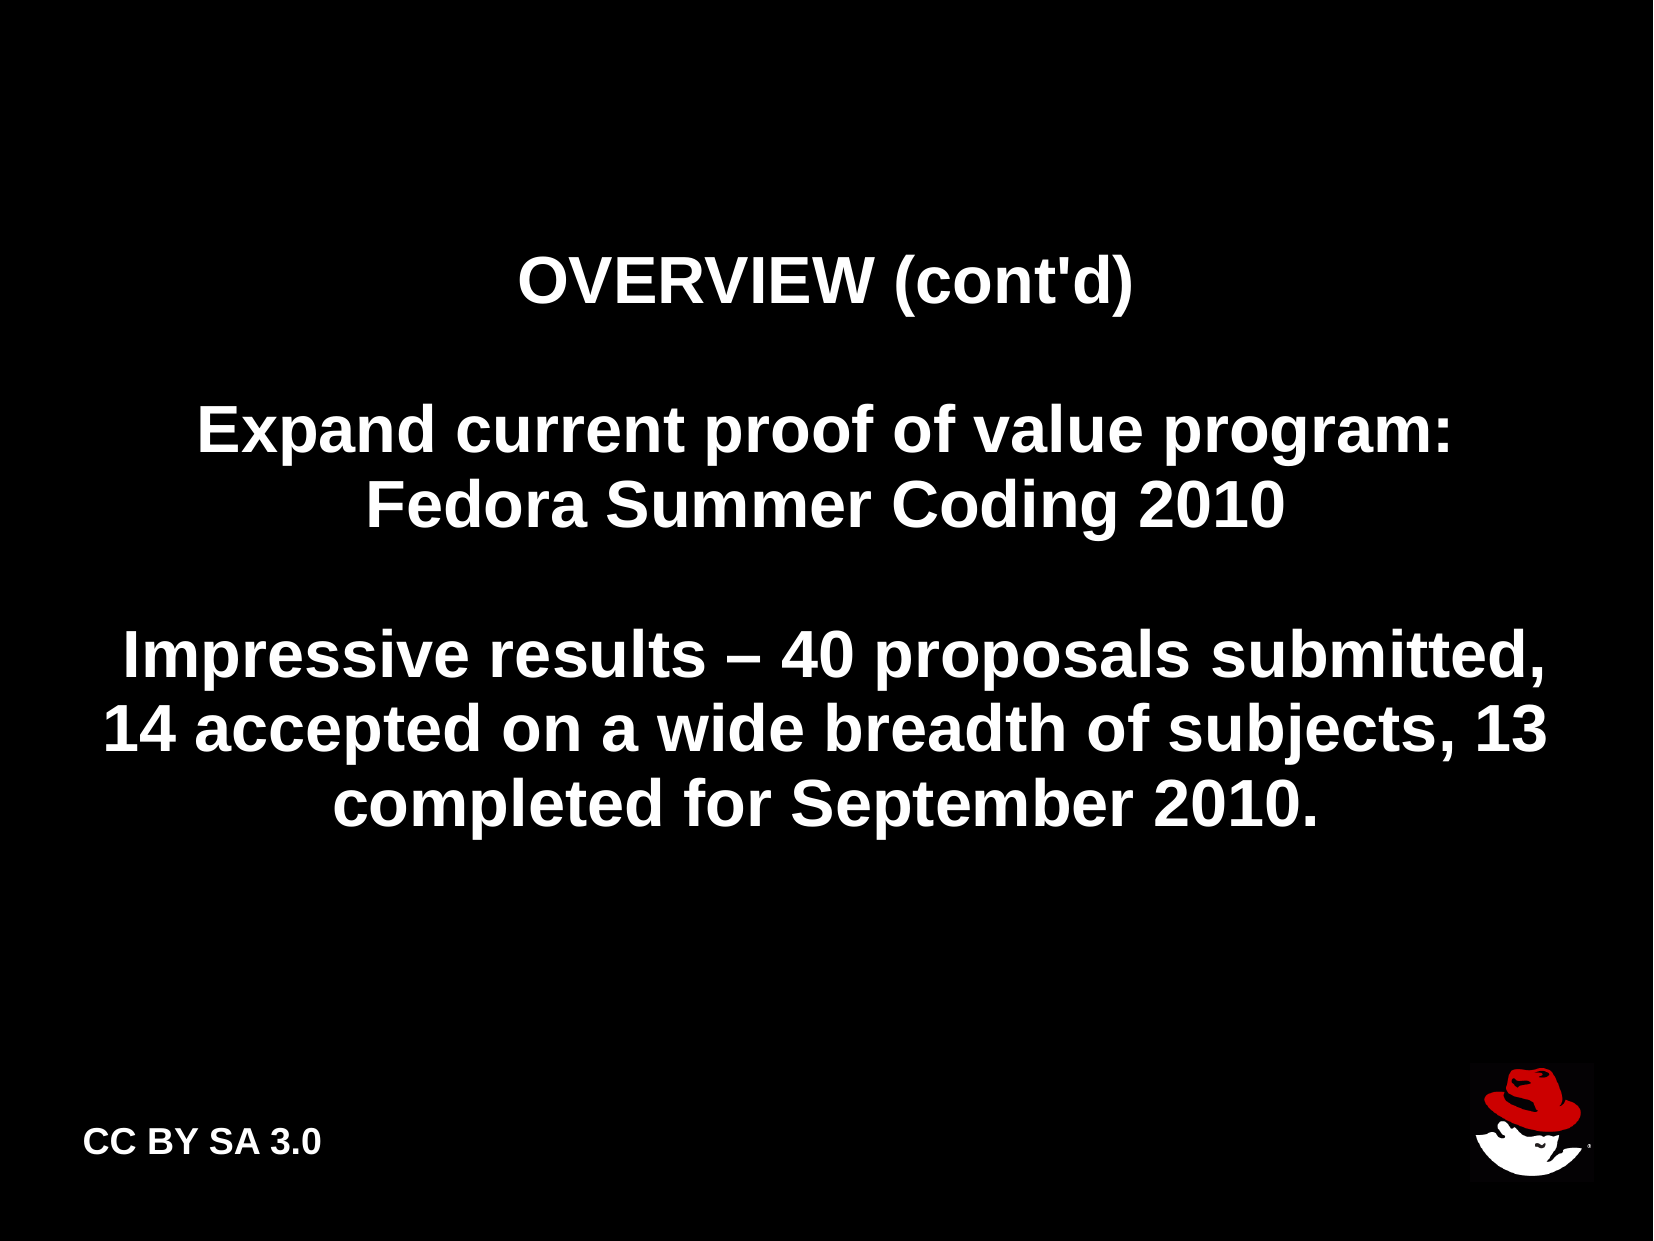

# OVERVIEW (cont'd)
Expand current proof of value program:
Fedora Summer Coding 2010
 Impressive results – 40 proposals submitted, 14 accepted on a wide breadth of subjects, 13 completed for September 2010.
CC BY SA 3.0